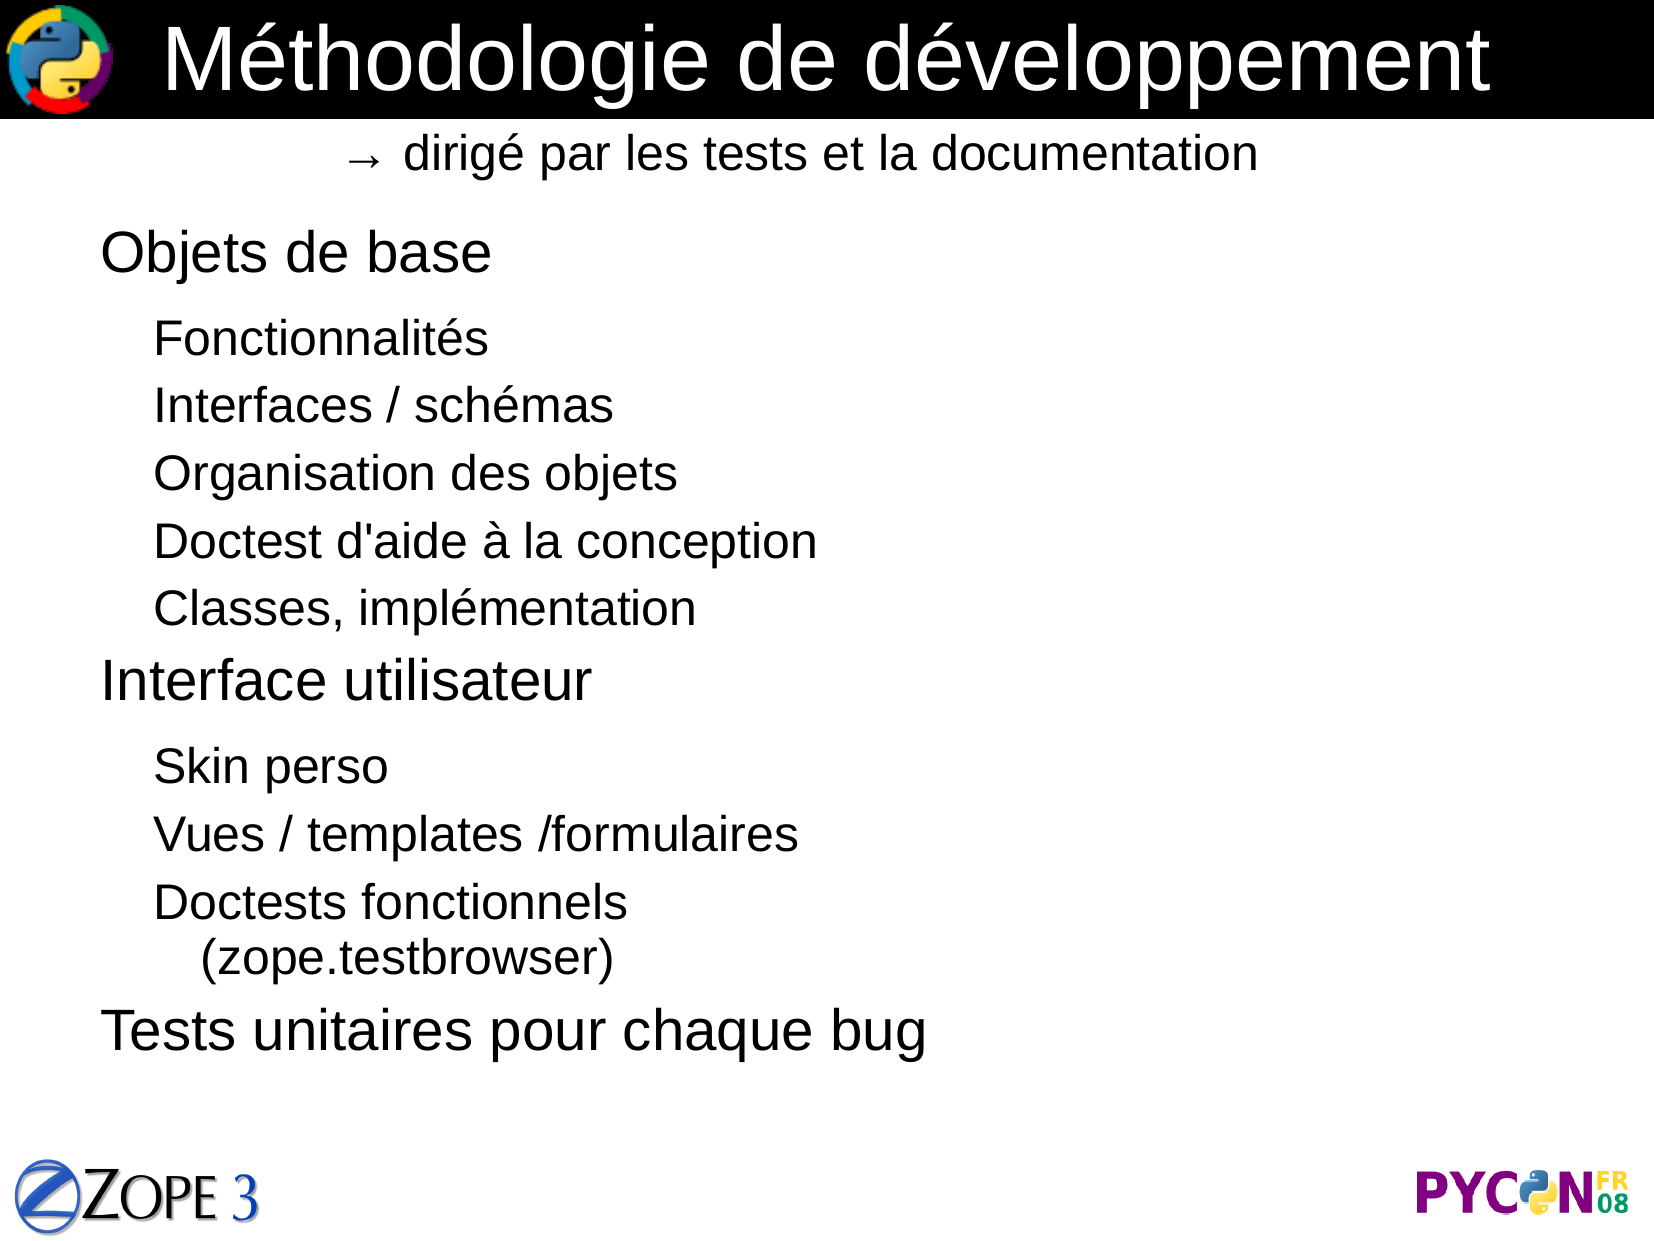

# Méthodologie de développement
→ dirigé par les tests et la documentation
Objets de base
Fonctionnalités
Interfaces / schémas
Organisation des objets
Doctest d'aide à la conception
Classes, implémentation
Interface utilisateur
Skin perso
Vues / templates /formulaires
Doctests fonctionnels
(zope.testbrowser)
Tests unitaires pour chaque bug